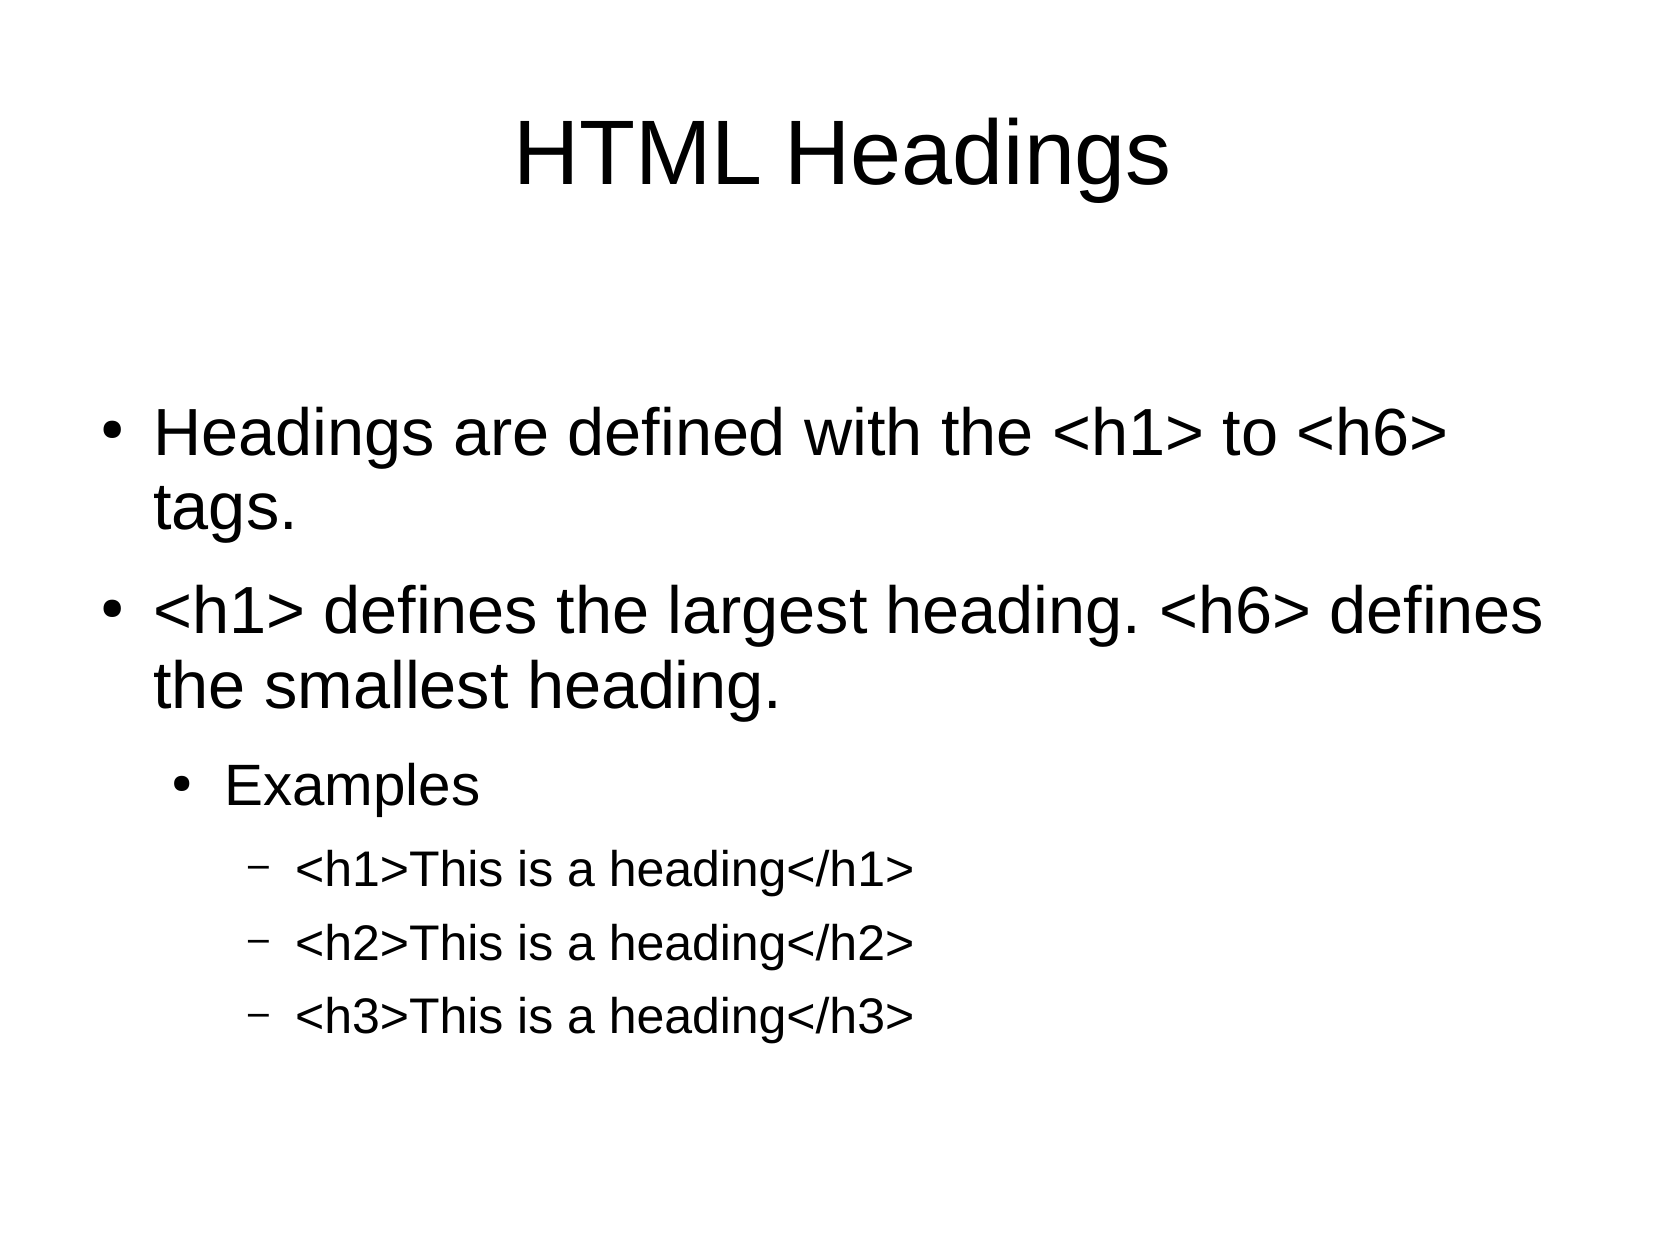

# HTML Headings
Headings are defined with the <h1> to <h6> tags.
<h1> defines the largest heading. <h6> defines the smallest heading.
Examples
<h1>This is a heading</h1>
<h2>This is a heading</h2>
<h3>This is a heading</h3>